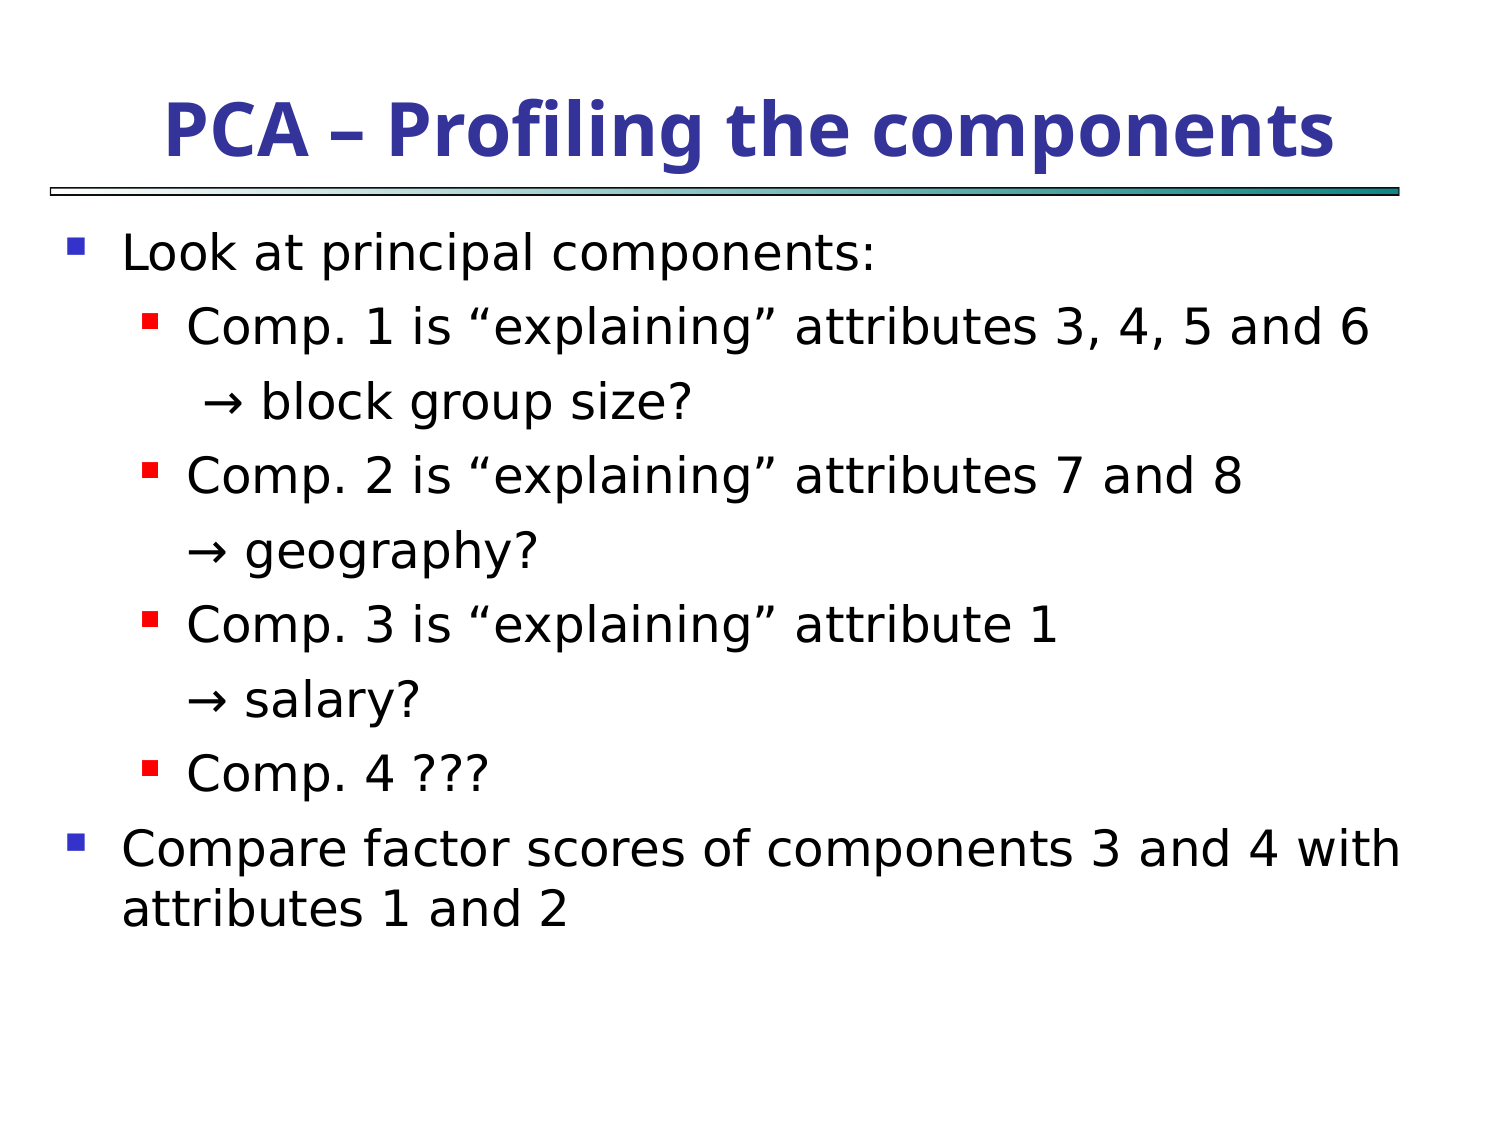

# PCA – Profiling the components
Look at principal components:
Comp. 1 is “explaining” attributes 3, 4, 5 and 6
 → block group size?
Comp. 2 is “explaining” attributes 7 and 8
→ geography?
Comp. 3 is “explaining” attribute 1
→ salary?
Comp. 4 ???
Compare factor scores of components 3 and 4 with attributes 1 and 2